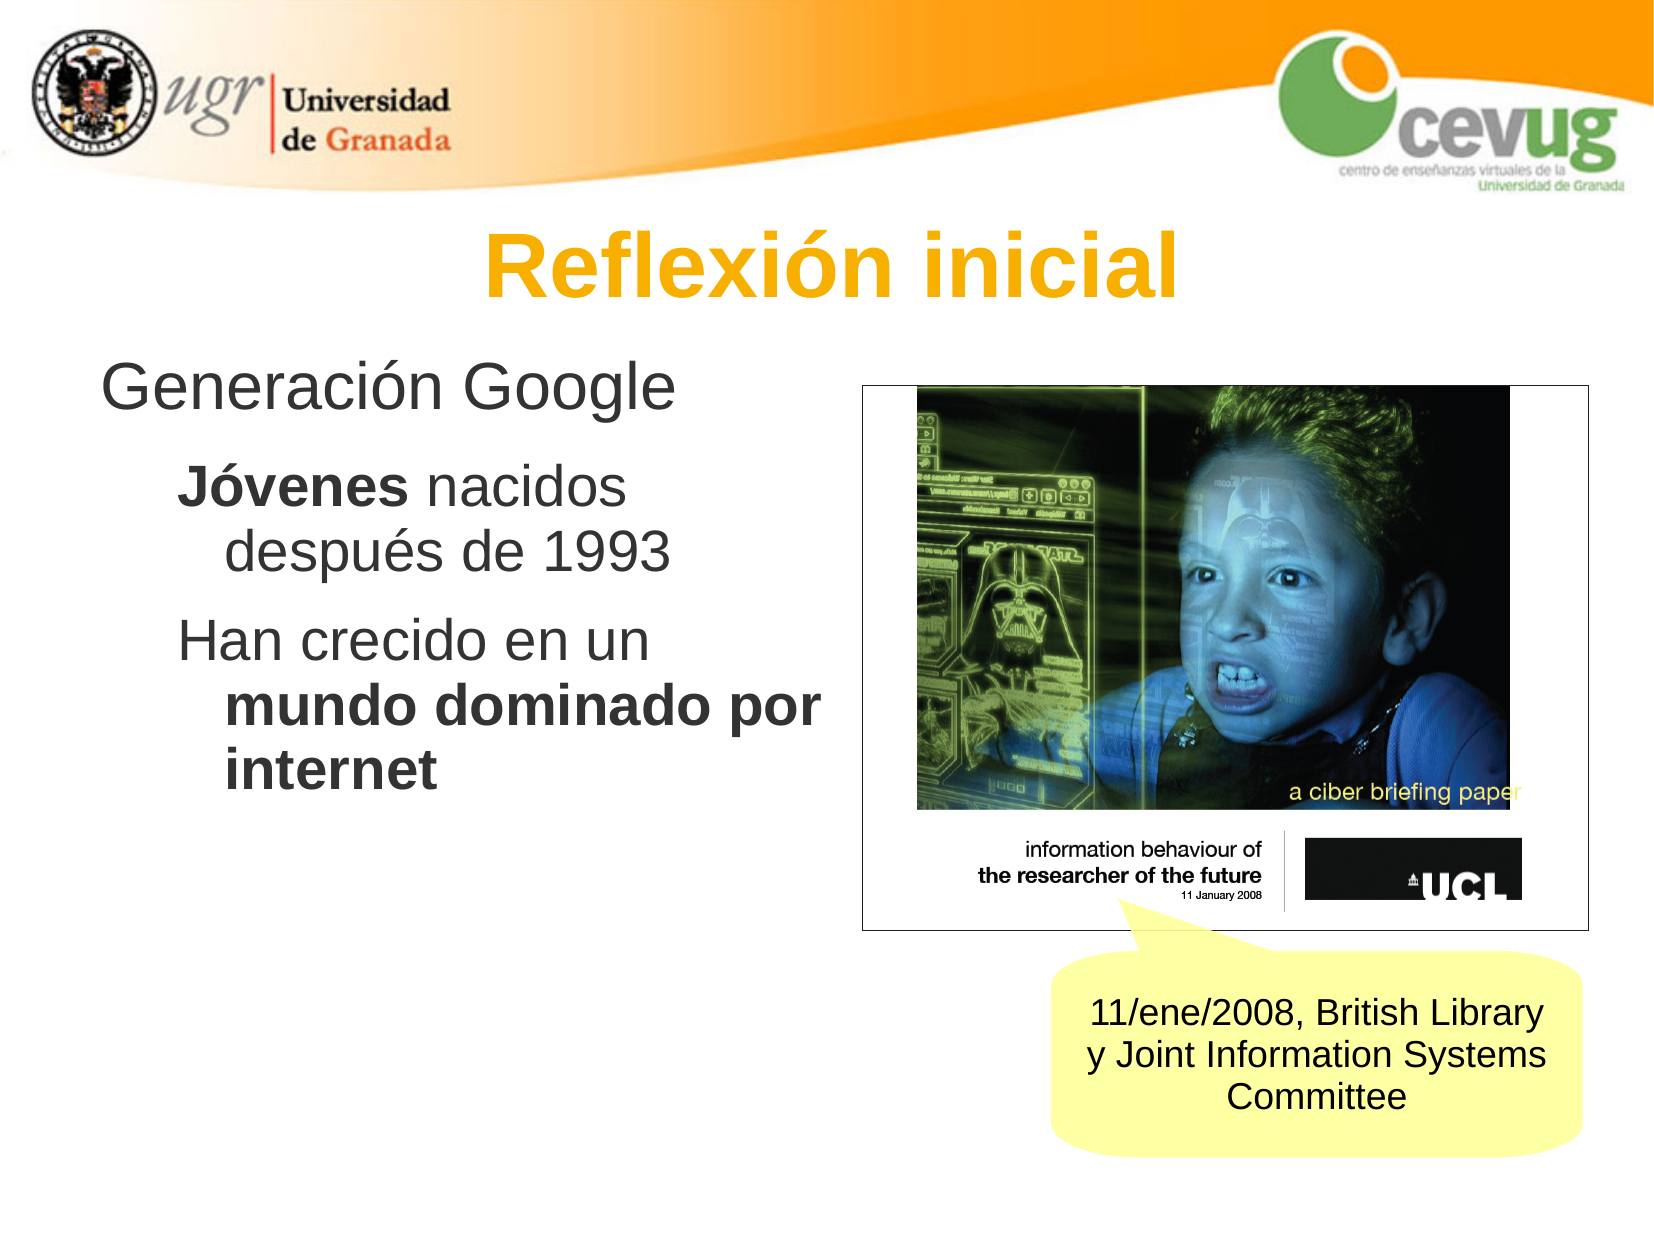

# Reflexión inicial
Generación Google
Jóvenes nacidos después de 1993
Han crecido en un mundo dominado por internet
11/ene/2008, British Library y Joint Information Systems Committee